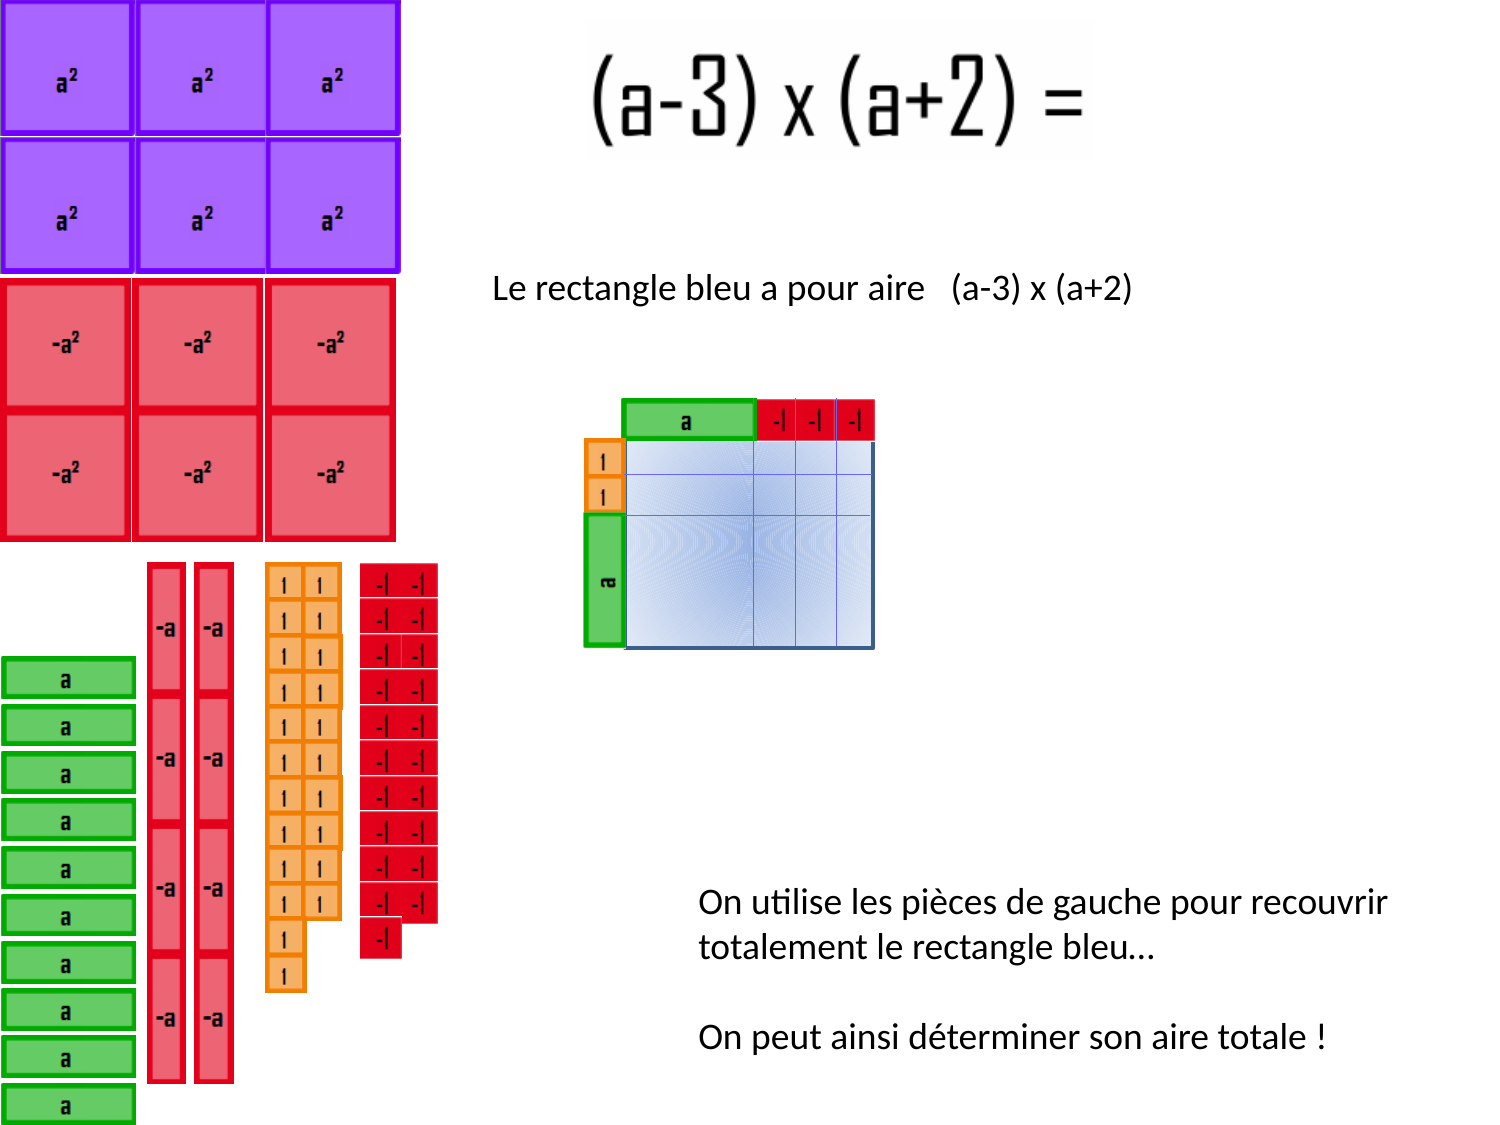

Le rectangle bleu a pour aire (a-3) x (a+2)
On utilise les pièces de gauche pour recouvrir
totalement le rectangle bleu…
On peut ainsi déterminer son aire totale !